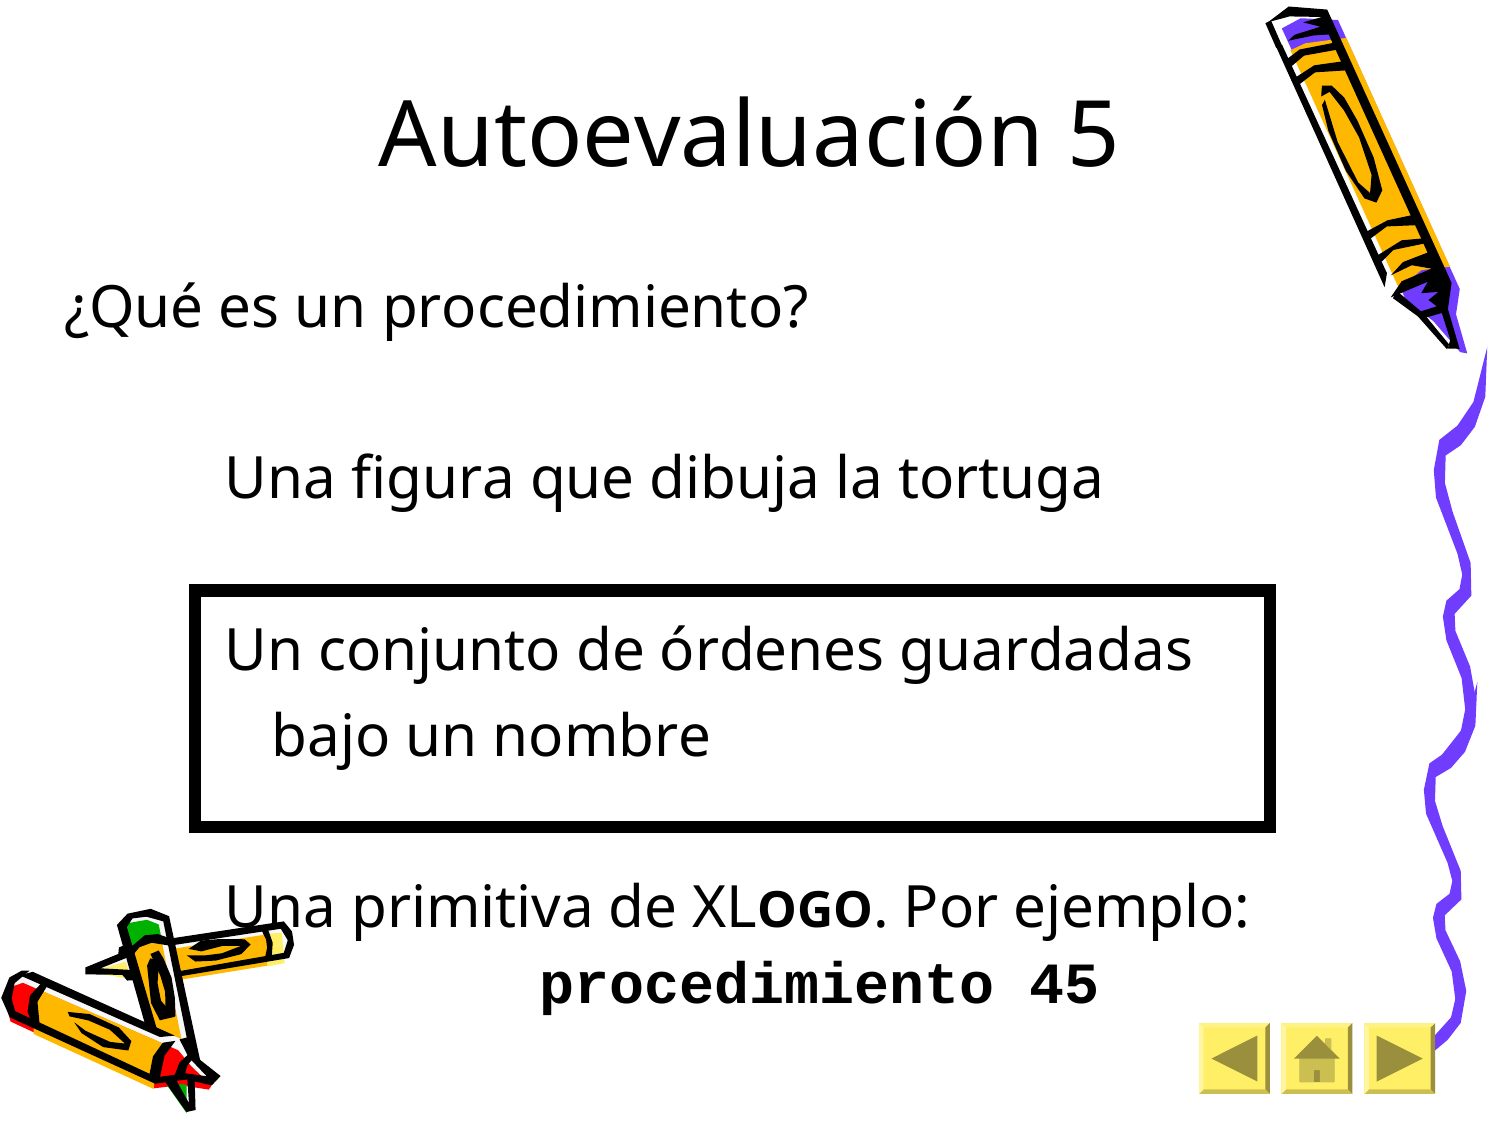

# Autoevaluación 5
¿Qué es un procedimiento?
Una figura que dibuja la tortuga
Un conjunto de órdenes guardadas
	bajo un nombre
Una primitiva de XLOGO. Por ejemplo:
procedimiento 45